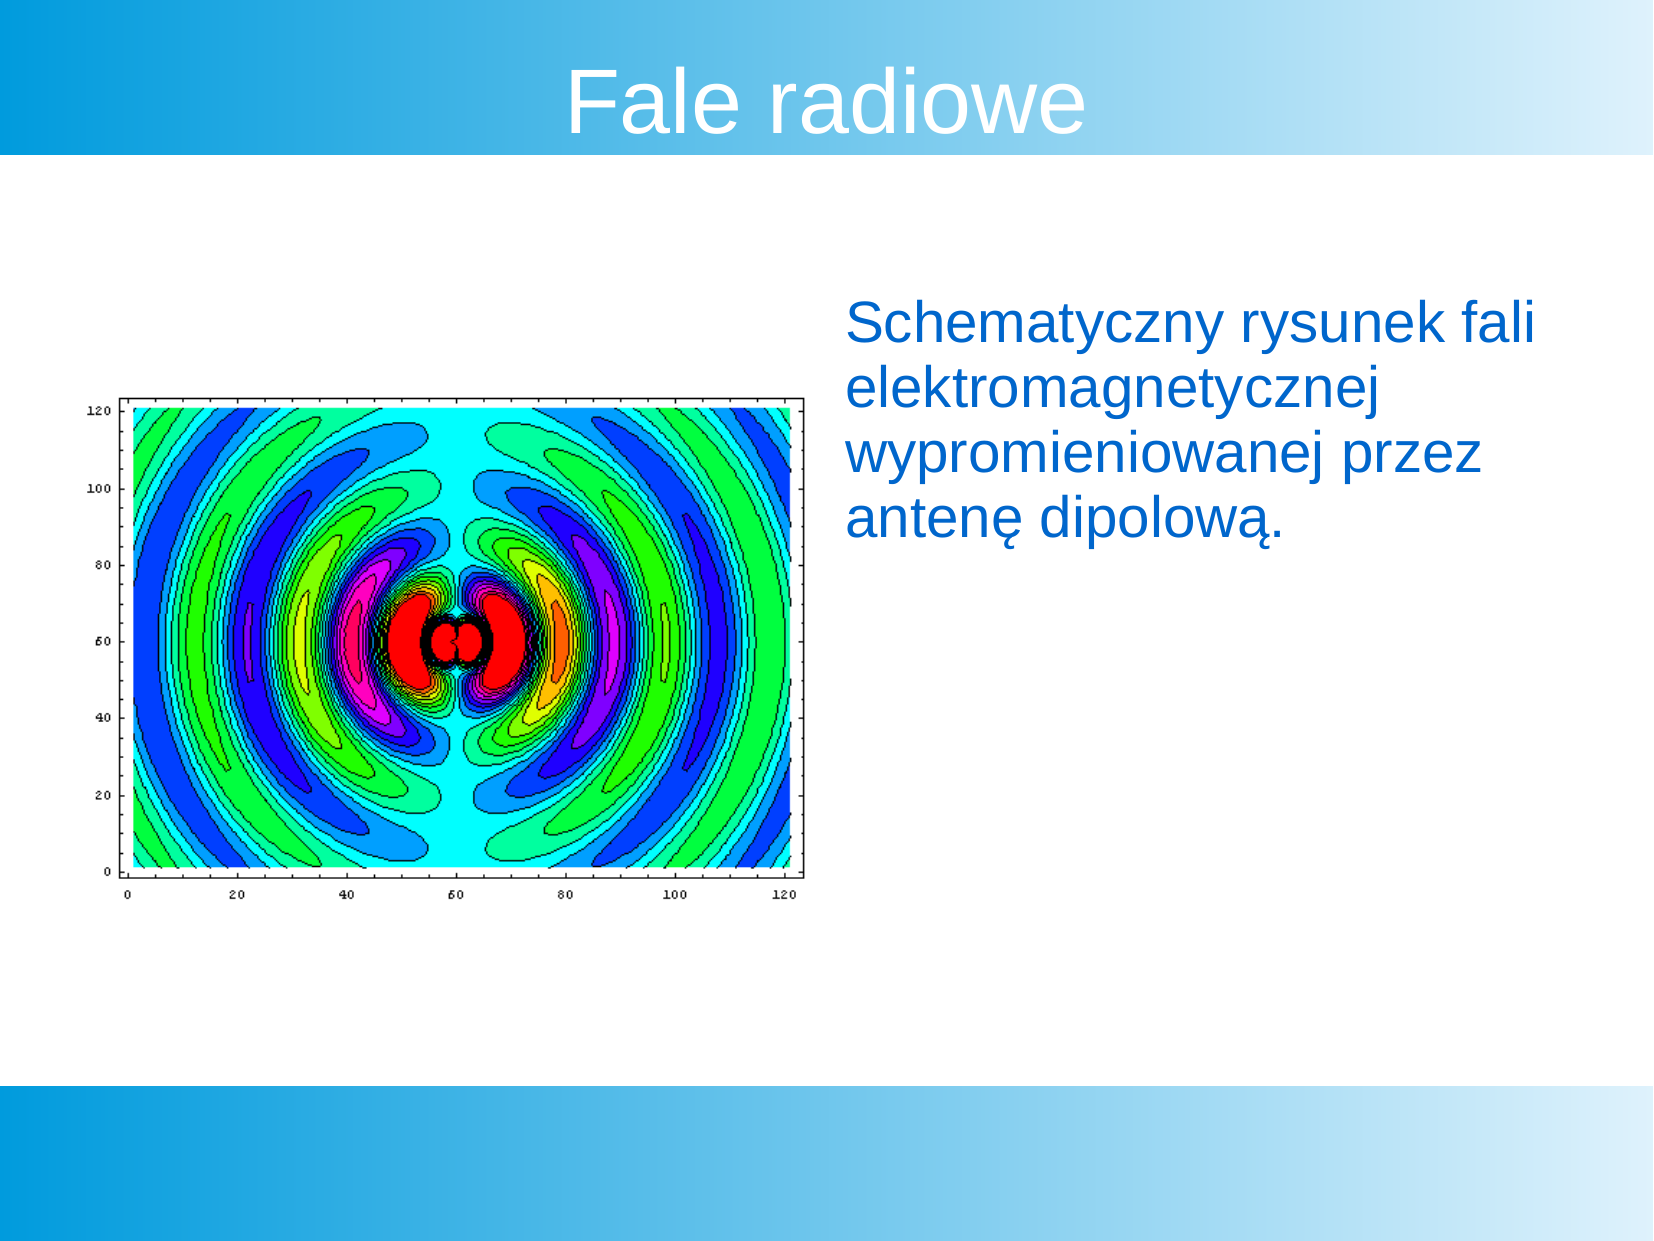

# Fale radiowe
Schematyczny rysunek fali elektromagnetycznej wypromieniowanej przez antenę dipolową.